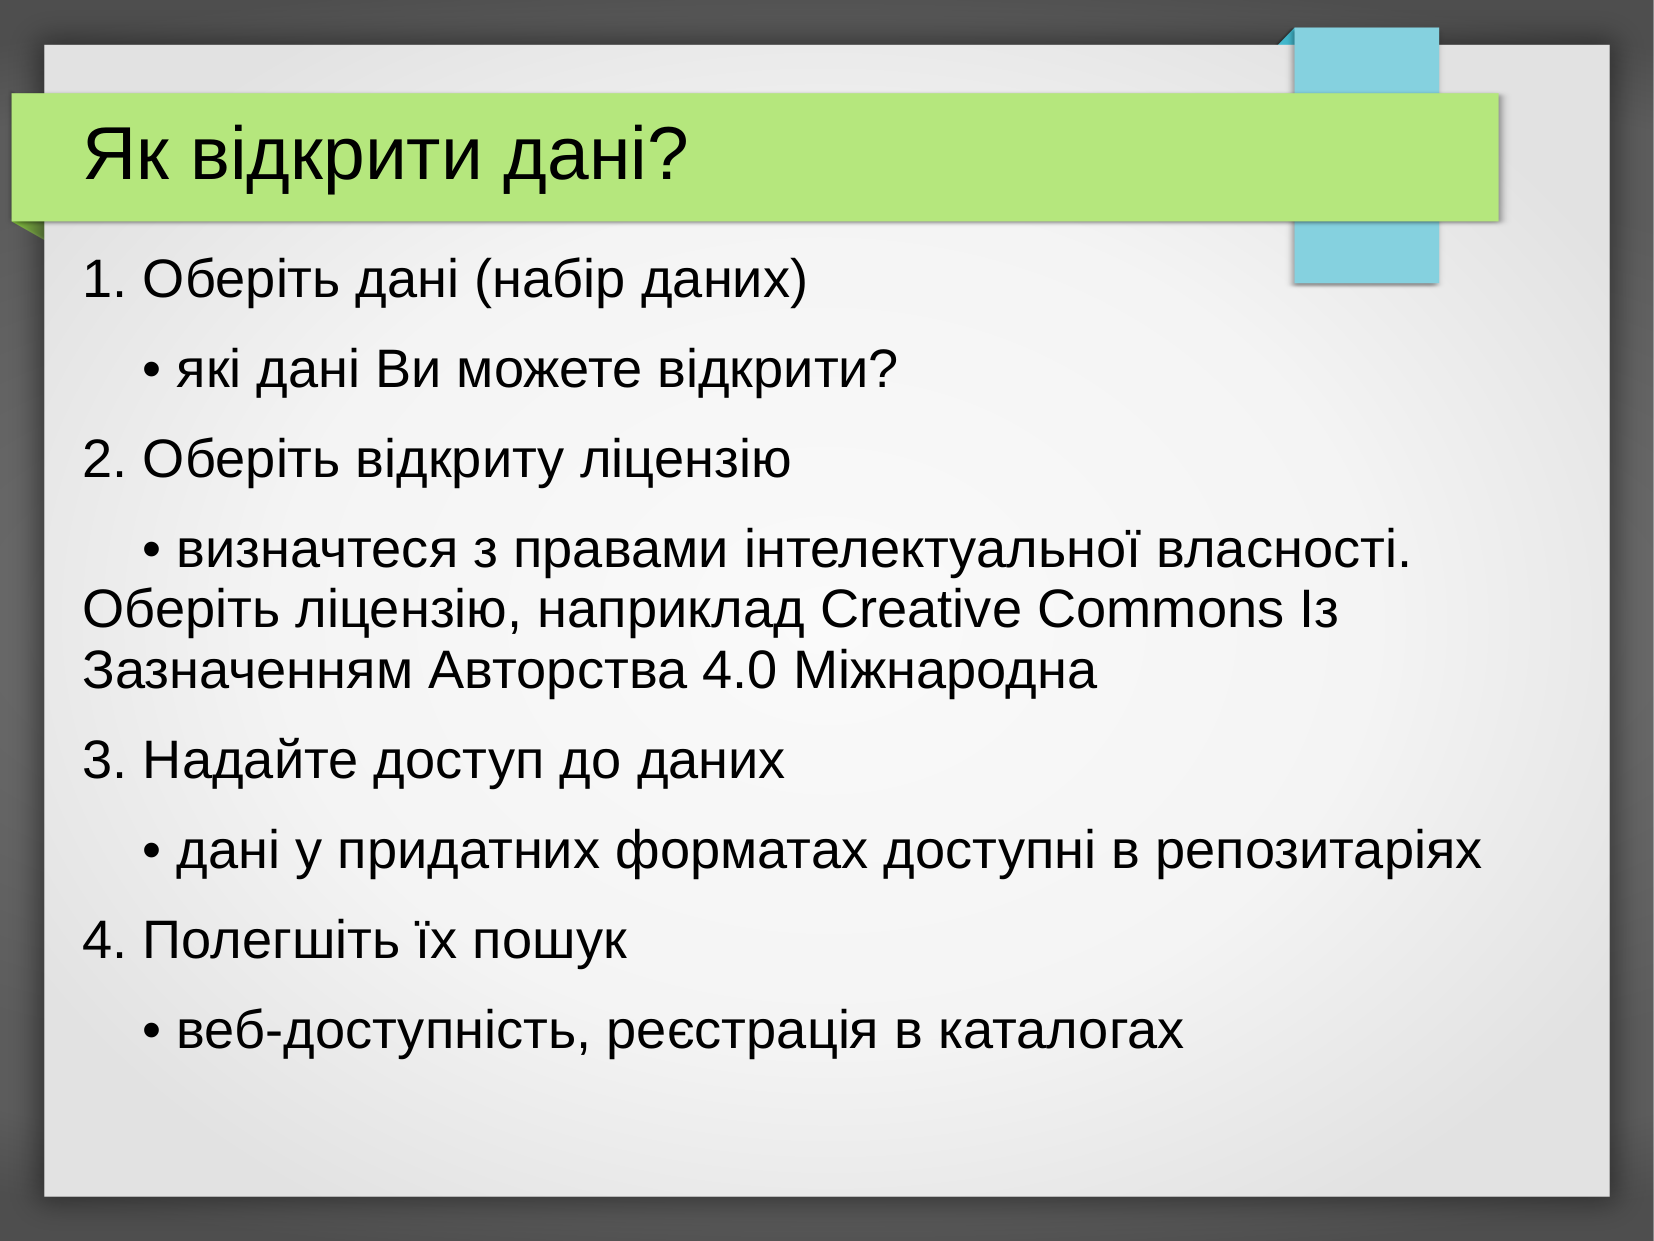

# Як відкрити дані?
1. Оберіть дані (набір даних)
 • які дані Ви можете відкрити?
2. Оберіть відкриту ліцензію
 • визначтеся з правами інтелектуальної власності. Оберіть ліцензію, наприклад Creative Commons Із Зазначенням Авторства 4.0 Міжнародна
3. Надайте доступ до даних
 • дані у придатних форматах доступні в репозитаріях
4. Полегшіть їх пошук
 • веб-доступність, реєстрація в каталогах